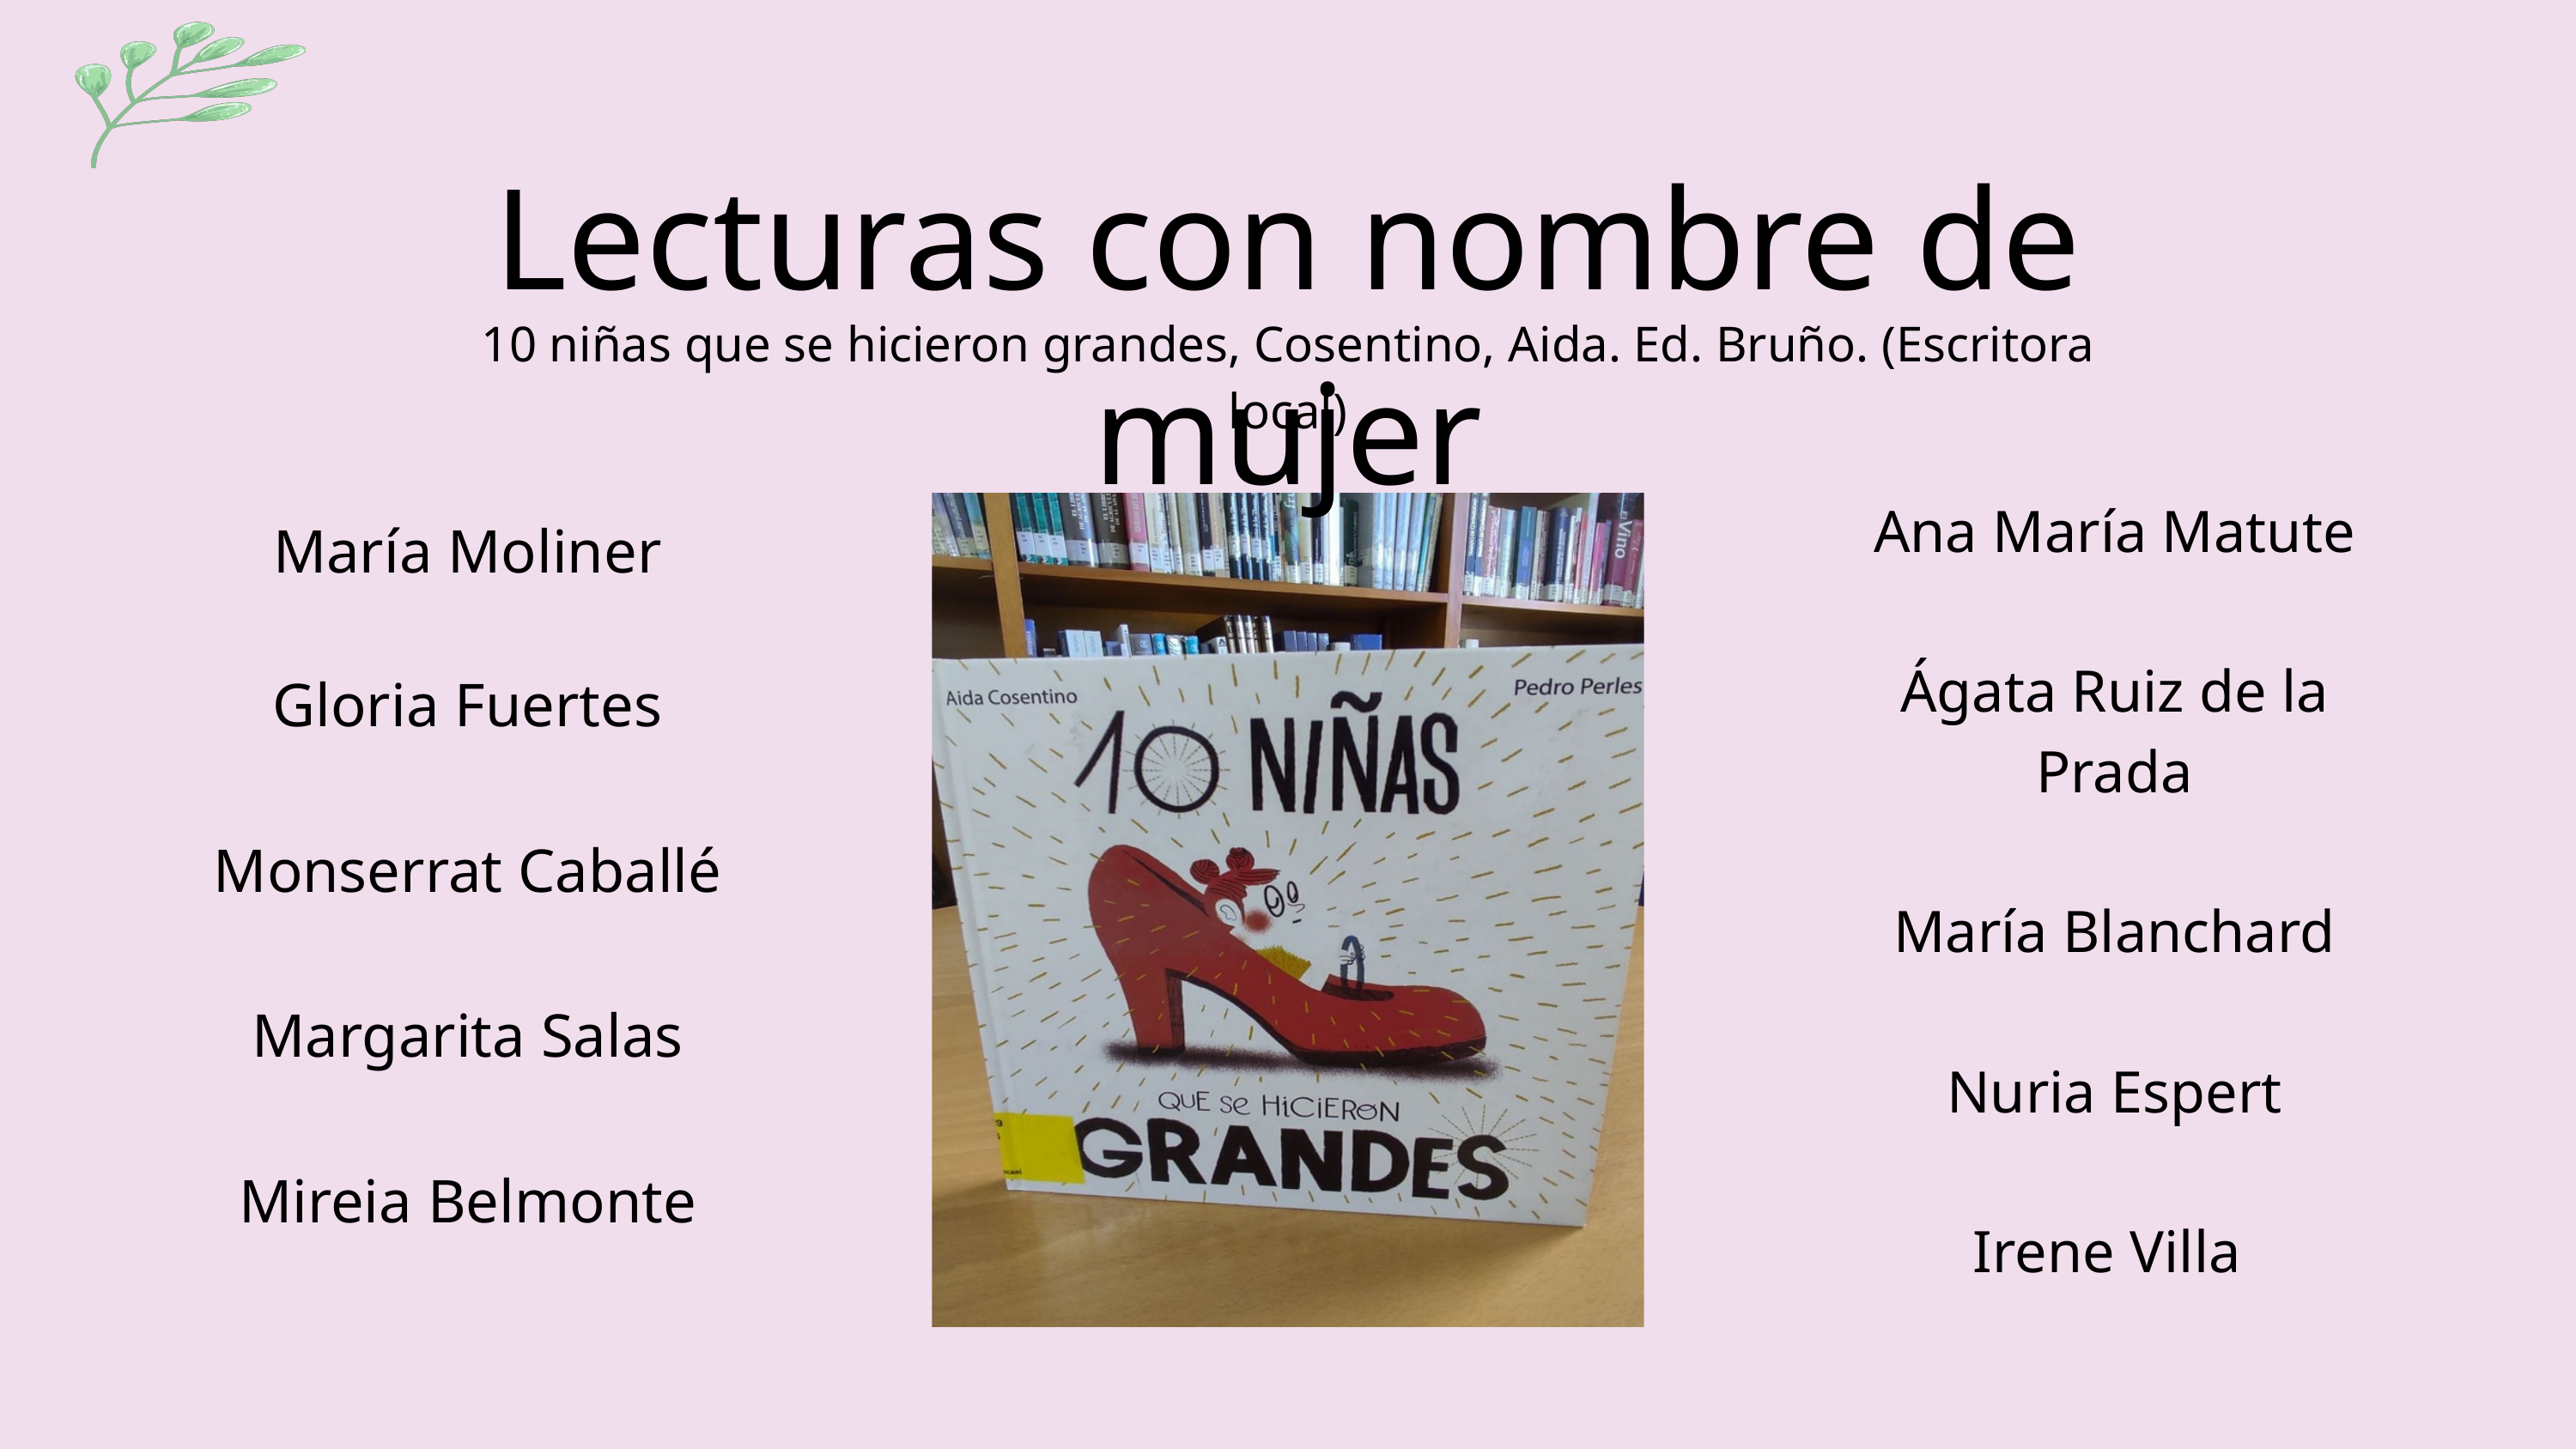

Lecturas con nombre de mujer
10 niñas que se hicieron grandes, Cosentino, Aida. Ed. Bruño. (Escritora local)
Ana María Matute
Ágata Ruiz de la Prada
María Blanchard
Nuria Espert
Irene Villa
María Moliner
Gloria Fuertes
Monserrat Caballé
Margarita Salas
Mireia Belmonte